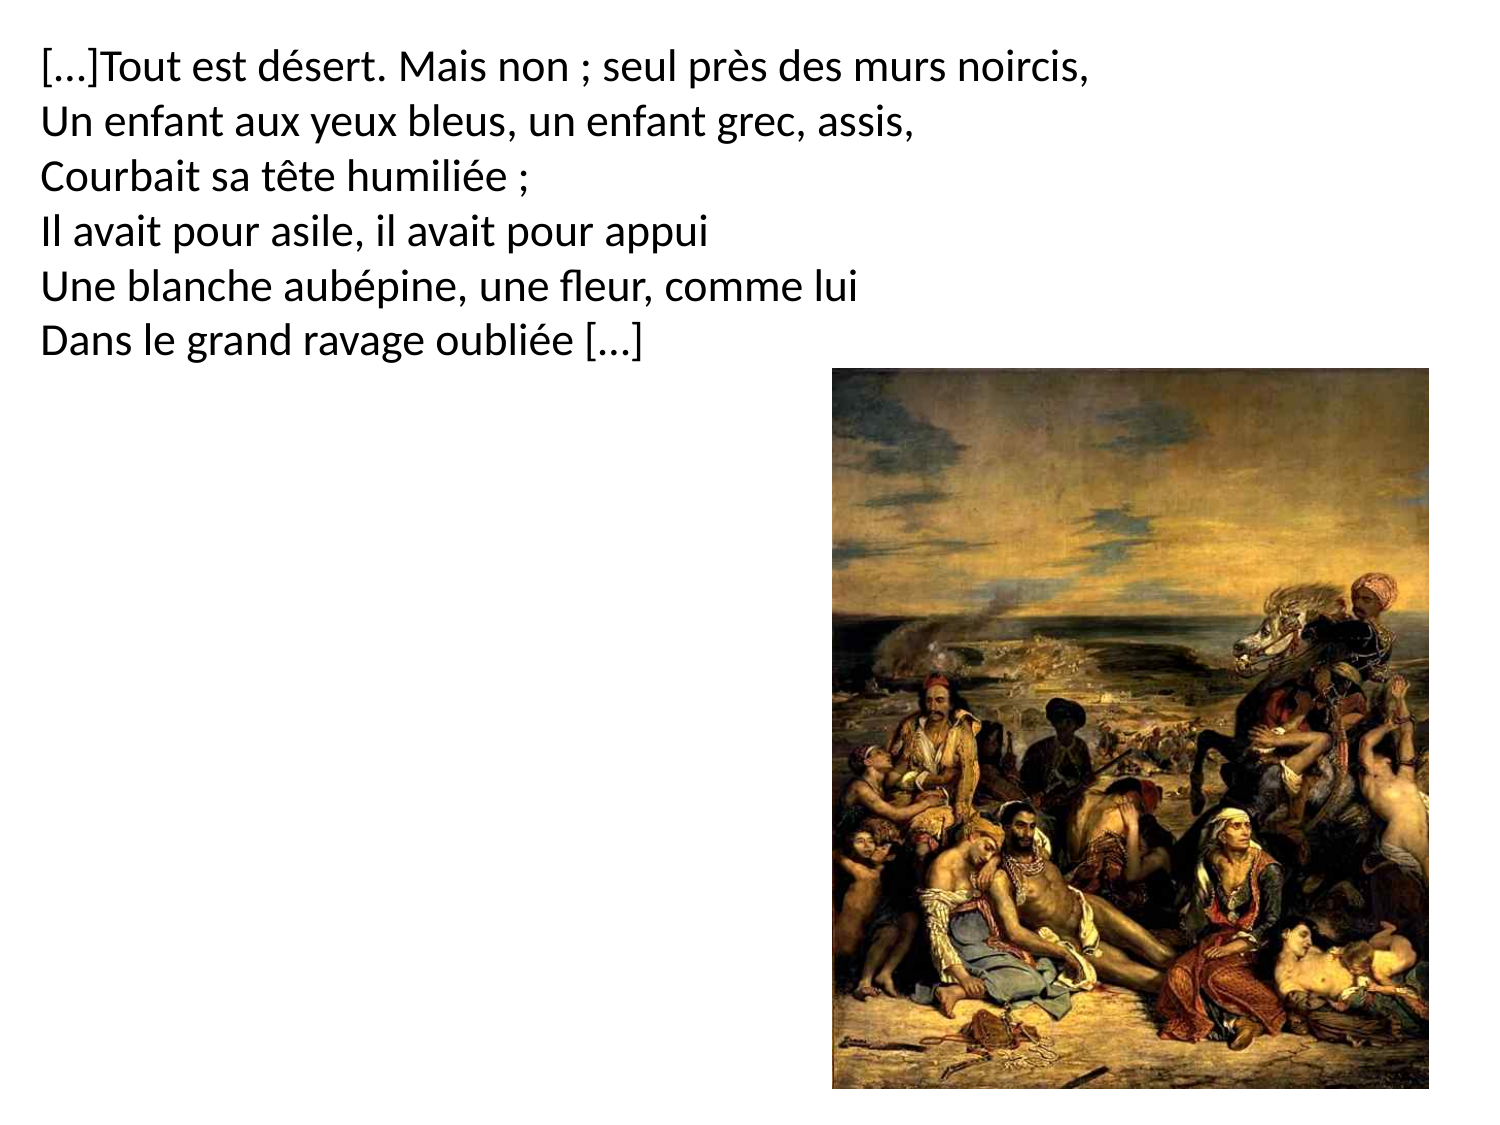

#
[…]Tout est désert. Mais non ; seul près des murs noircis,
Un enfant aux yeux bleus, un enfant grec, assis,
Courbait sa tête humiliée ;
Il avait pour asile, il avait pour appui
Une blanche aubépine, une fleur, comme lui
Dans le grand ravage oubliée […]